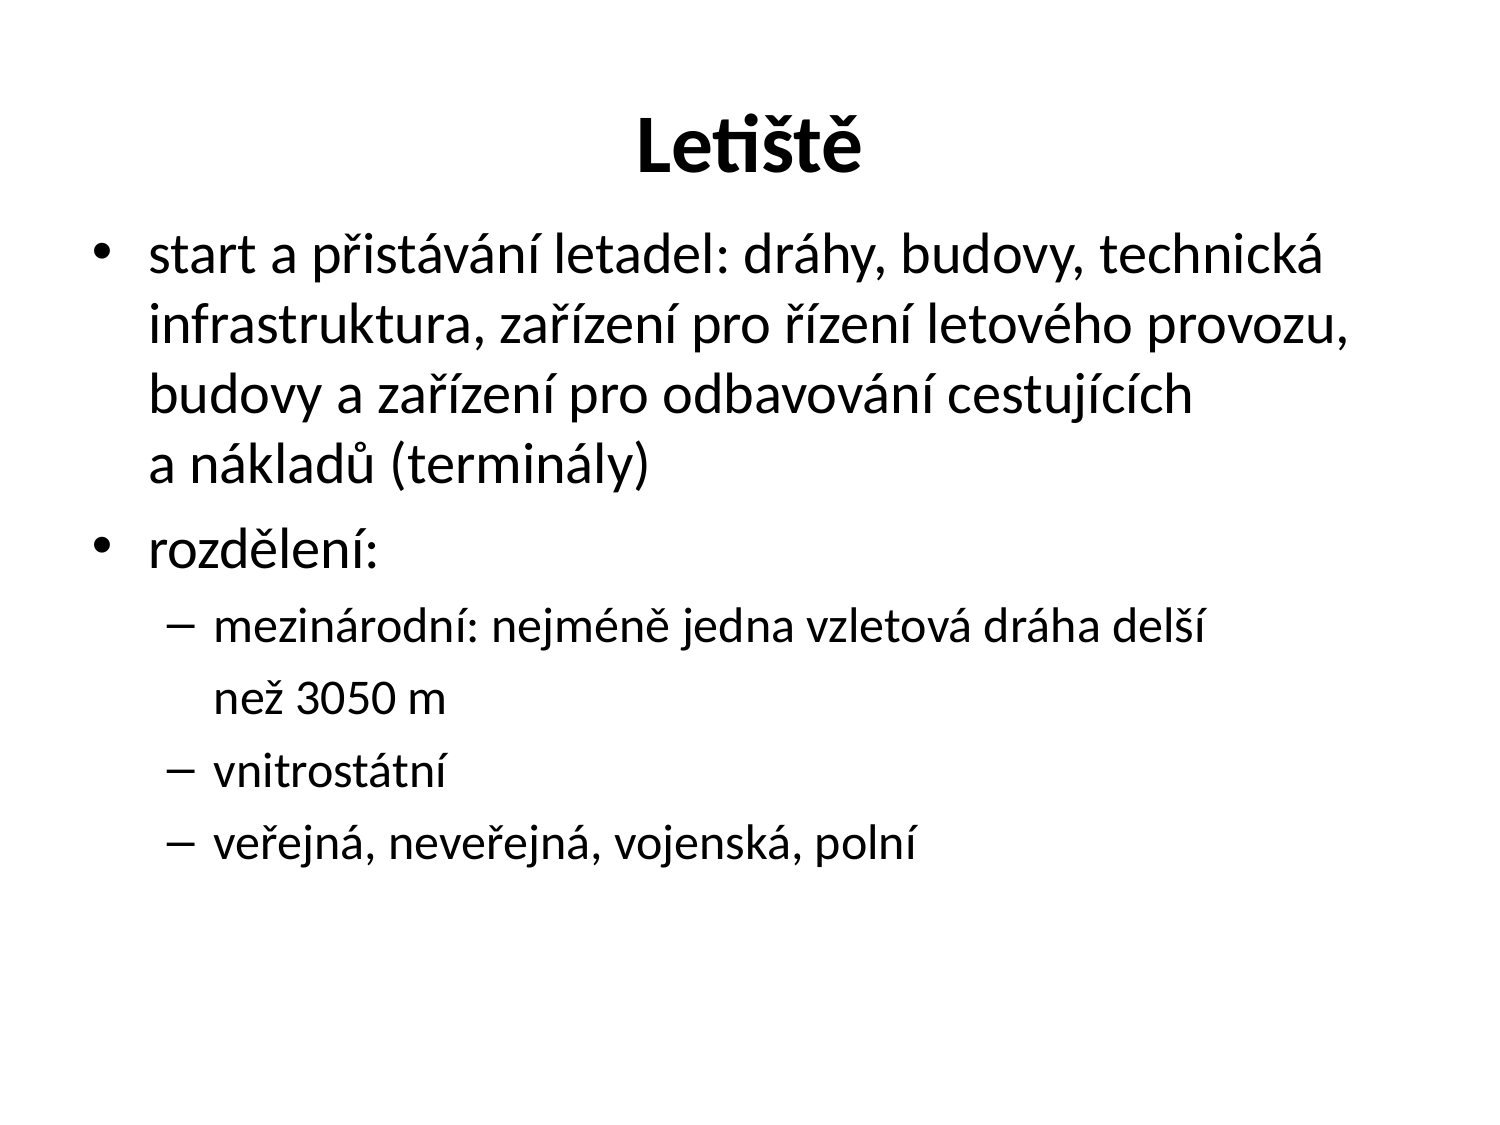

# Letiště
start a přistávání letadel: dráhy, budovy, technická infrastruktura, zařízení pro řízení letového provozu, budovy a zařízení pro odbavování cestujících
a nákladů (terminály)
rozdělení:
mezinárodní: nejméně jedna vzletová dráha delší
	než 3050 m
vnitrostátní
veřejná, neveřejná, vojenská, polní